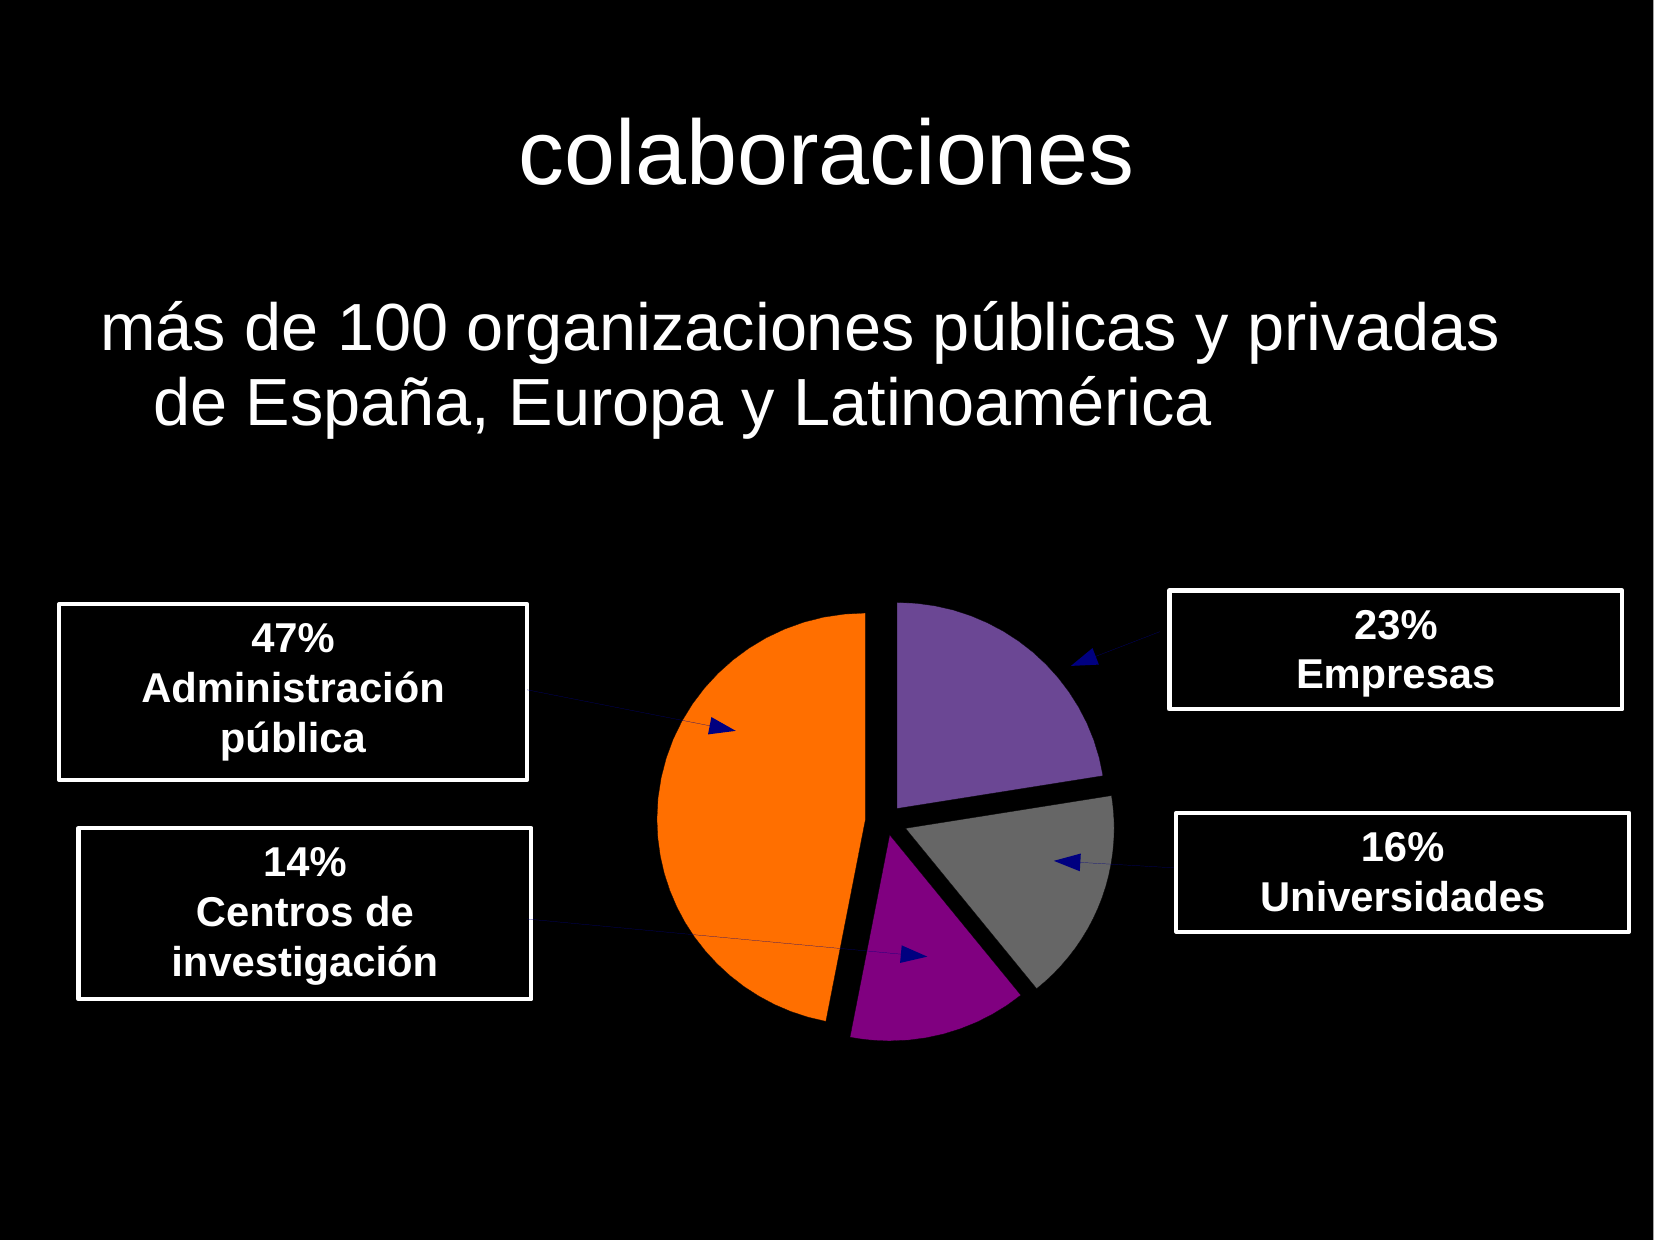

# colaboraciones
más de 100 organizaciones públicas y privadas de España, Europa y Latinoamérica
23%
Empresas
47%
Administración pública
16%
Universidades
14%
Centros de investigación